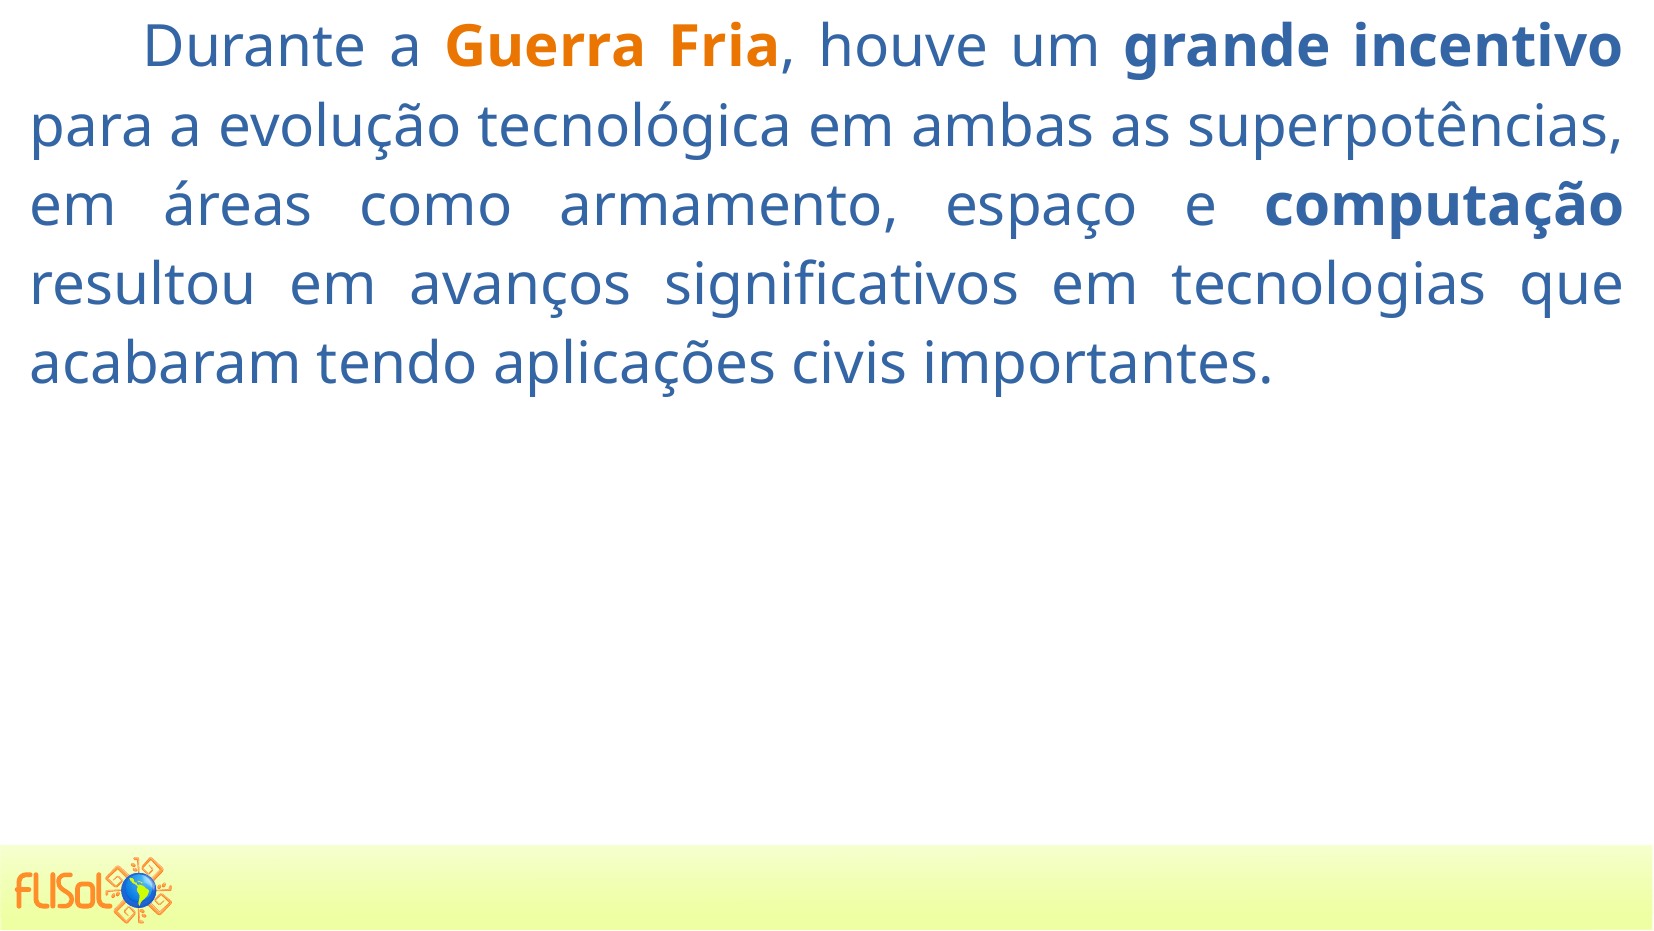

# Durante a Guerra Fria, houve um grande incentivo para a evolução tecnológica em ambas as superpotências, em áreas como armamento, espaço e computação resultou em avanços significativos em tecnologias que acabaram tendo aplicações civis importantes.